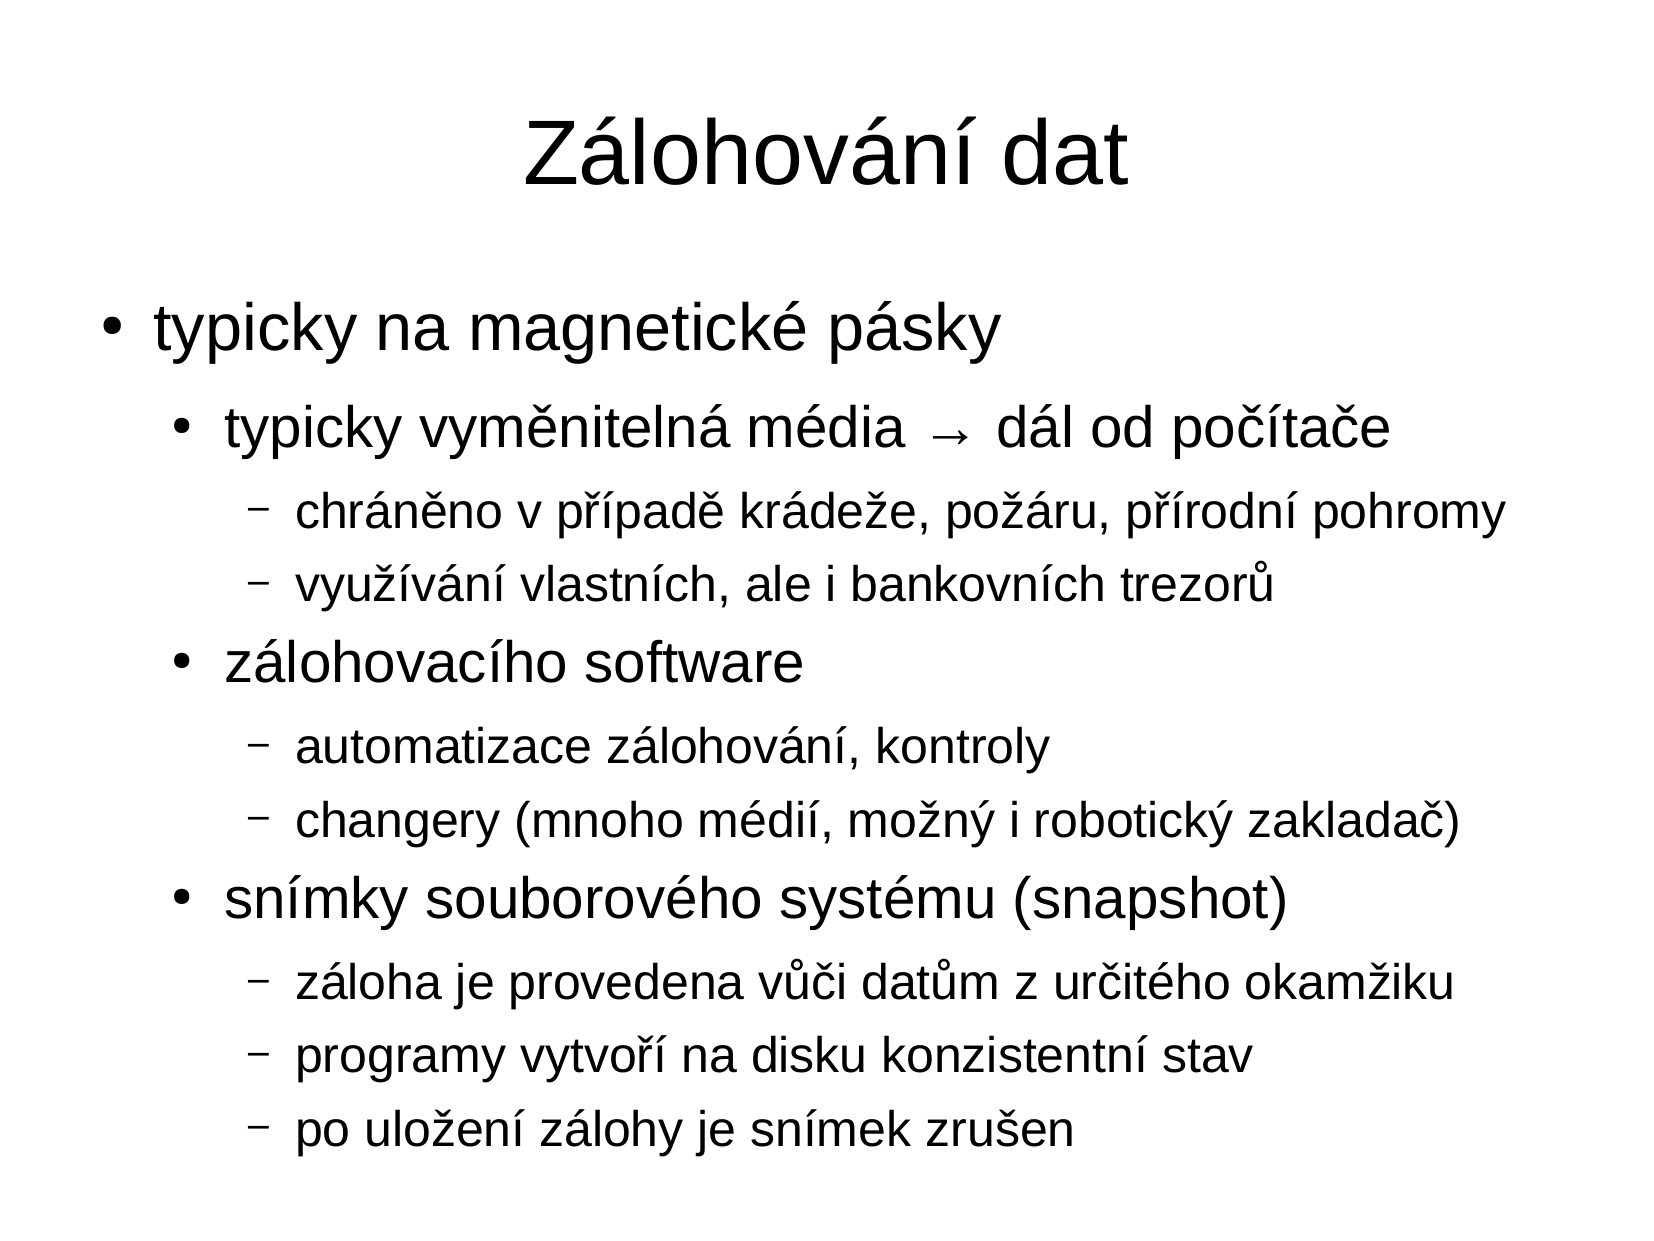

# Zálohování dat
typicky na magnetické pásky
typicky vyměnitelná média → dál od počítače
chráněno v případě krádeže, požáru, přírodní pohromy
využívání vlastních, ale i bankovních trezorů
zálohovacího software
automatizace zálohování, kontroly
changery (mnoho médií, možný i robotický zakladač)
snímky souborového systému (snapshot)
záloha je provedena vůči datům z určitého okamžiku
programy vytvoří na disku konzistentní stav
po uložení zálohy je snímek zrušen